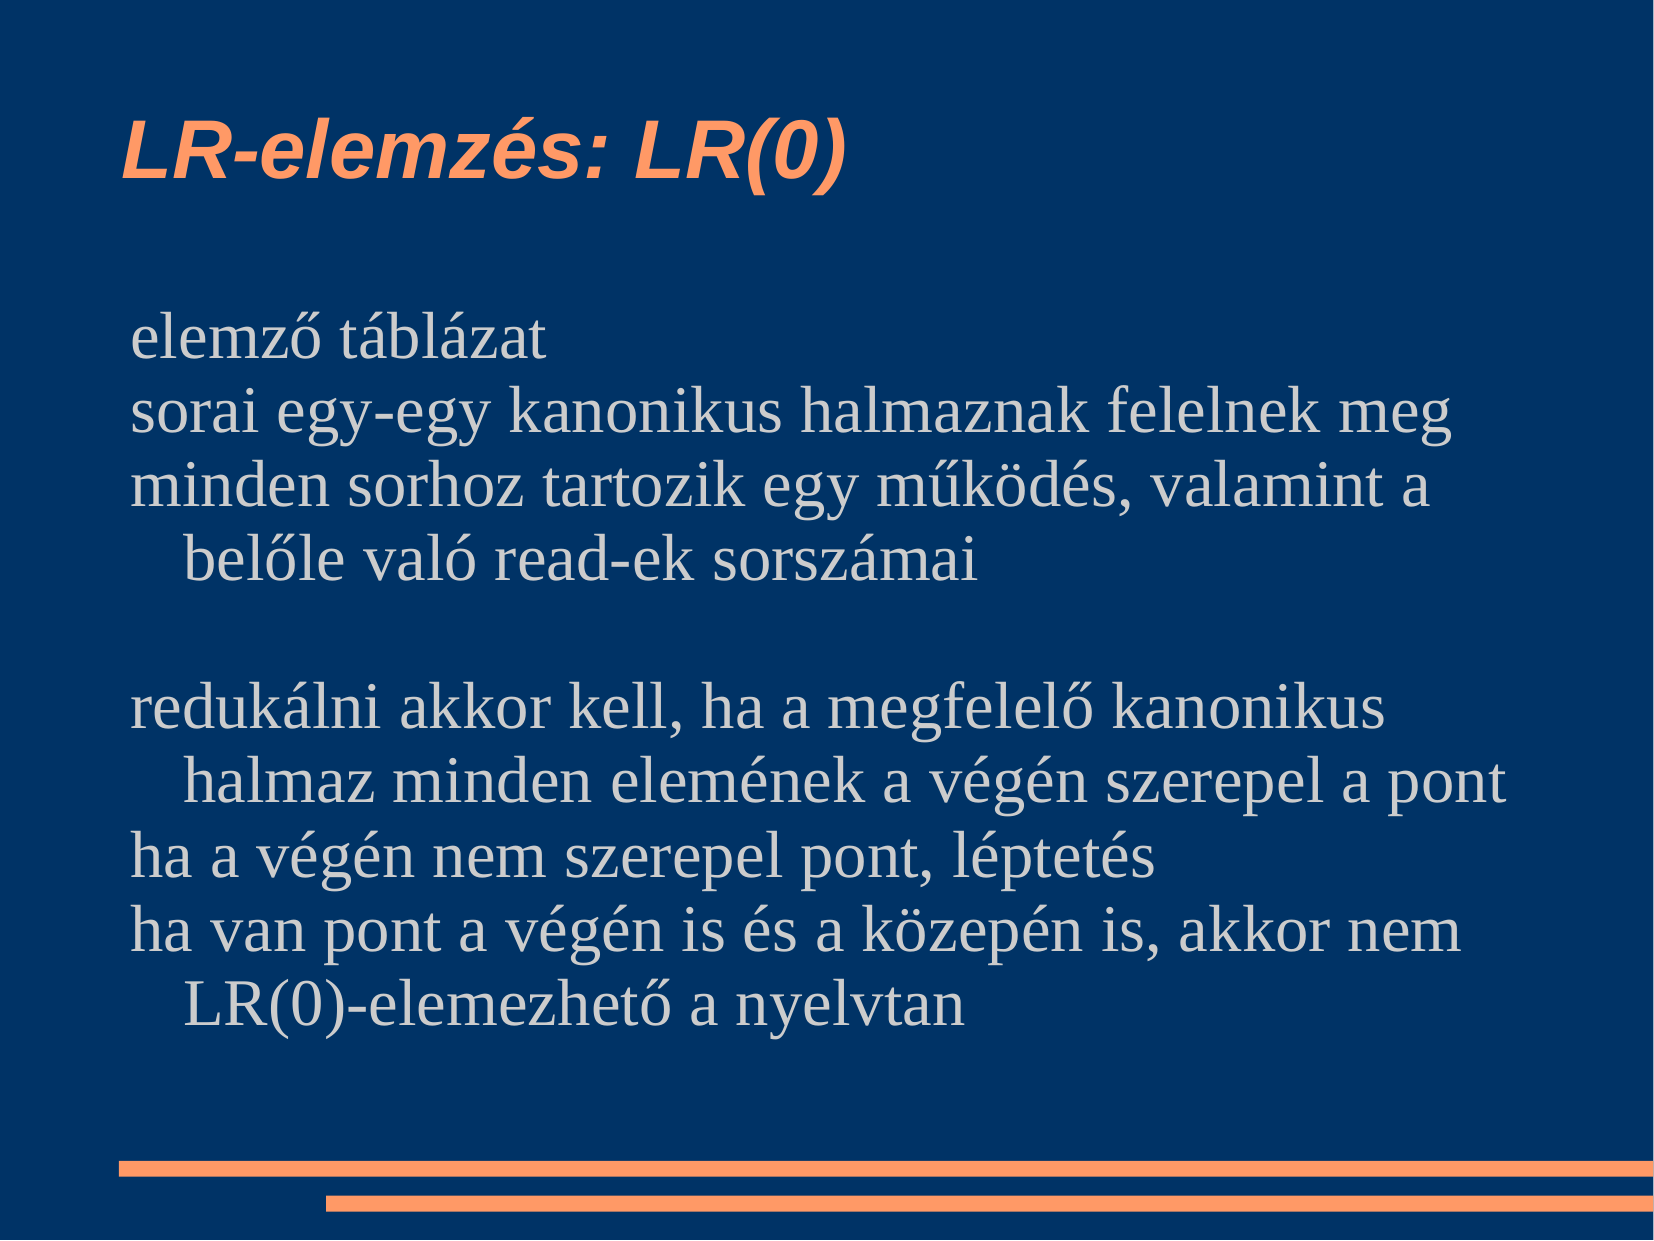

# LR-elemzés: LR(0)
elemző táblázat
sorai egy-egy kanonikus halmaznak felelnek meg
minden sorhoz tartozik egy működés, valamint a belőle való read-ek sorszámai
redukálni akkor kell, ha a megfelelő kanonikus halmaz minden elemének a végén szerepel a pont
ha a végén nem szerepel pont, léptetés
ha van pont a végén is és a közepén is, akkor nem LR(0)-elemezhető a nyelvtan